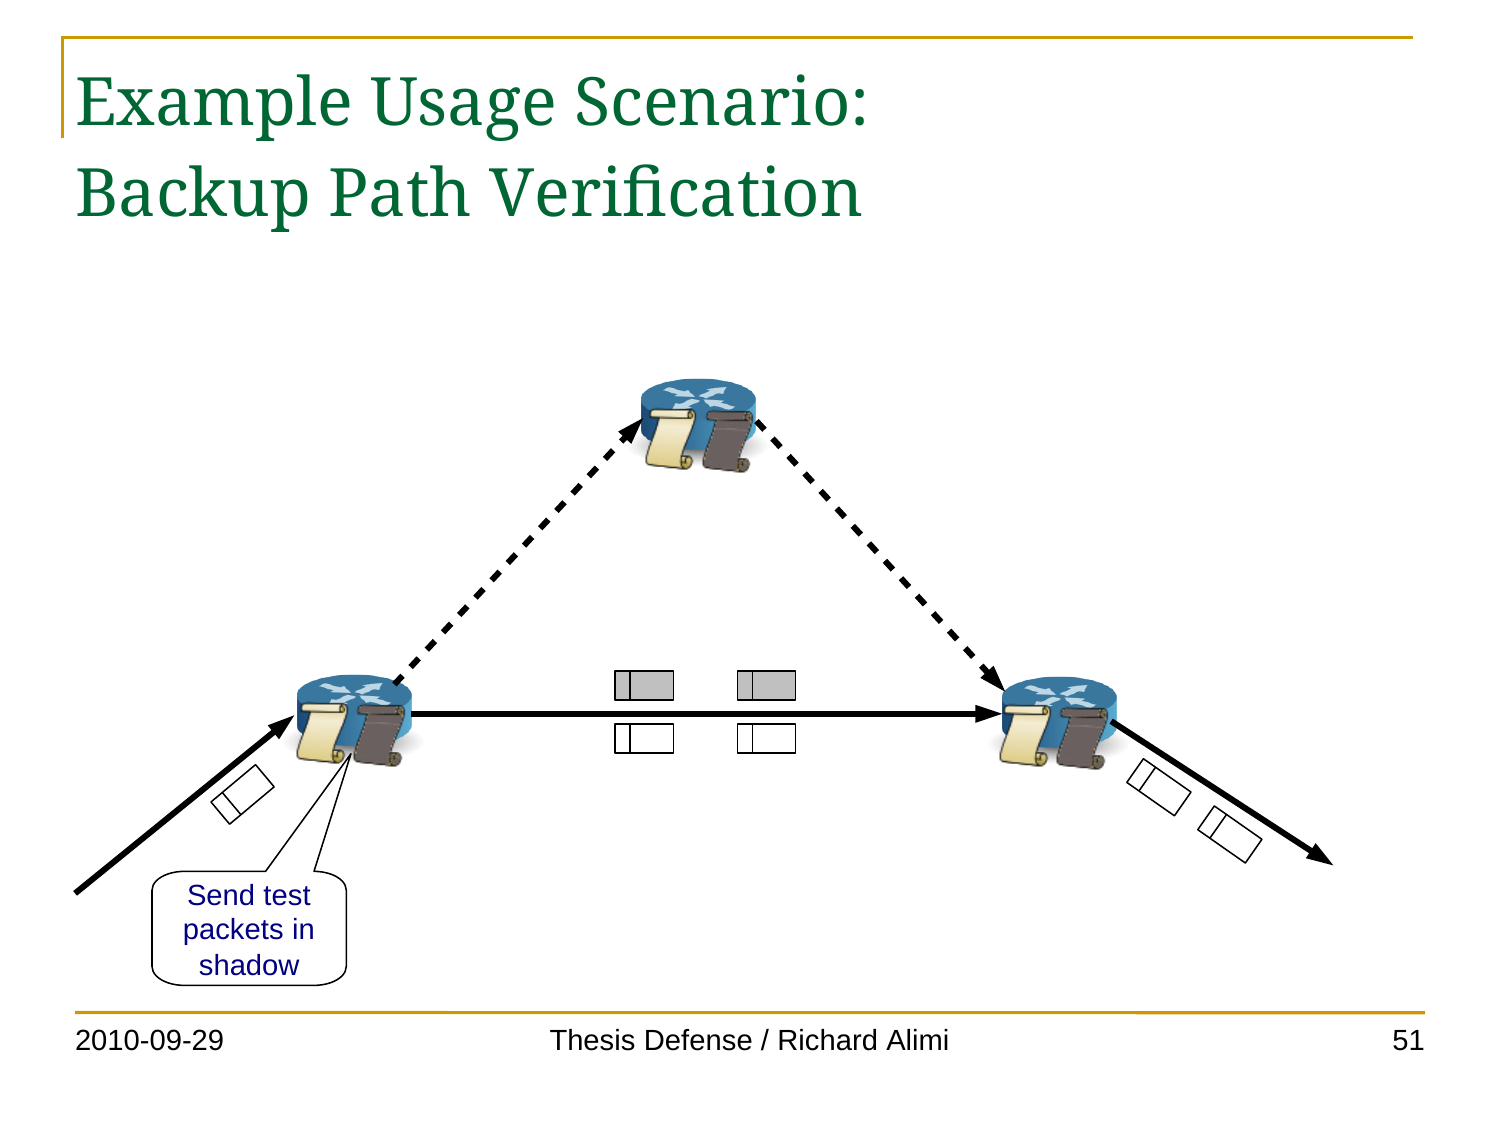

# Example Usage Scenario: Backup Path Verification
Send test packets in shadow
2010-09-29
Thesis Defense / Richard Alimi
51